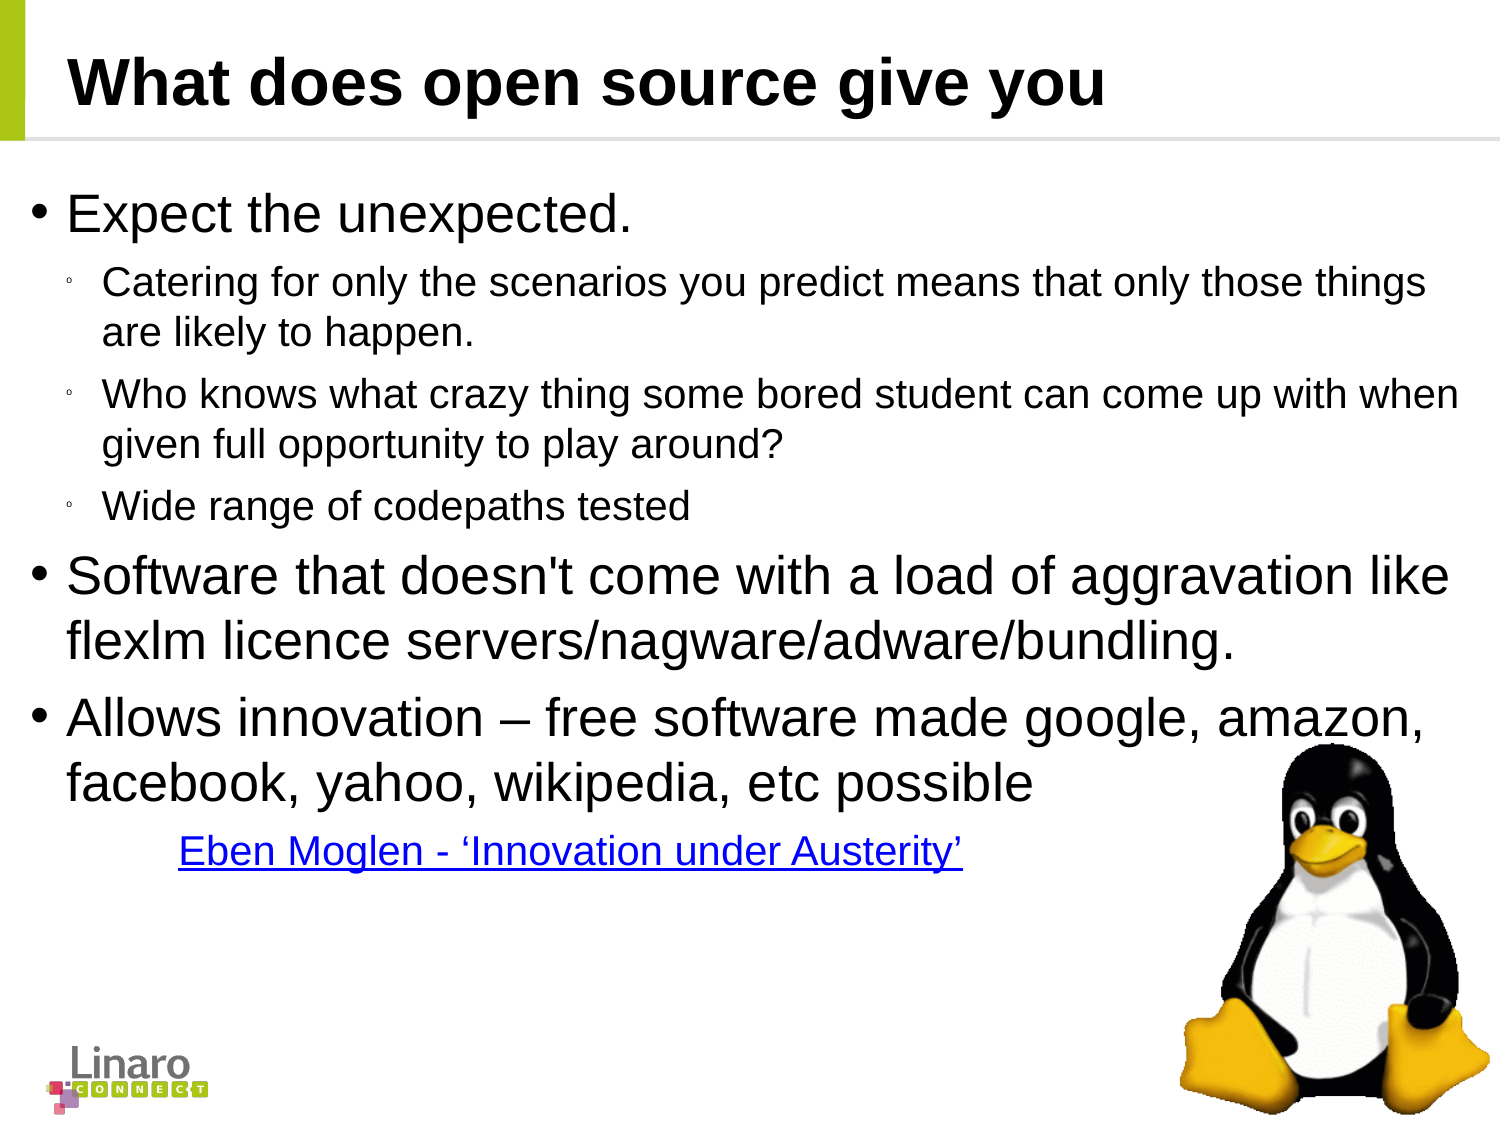

What does open source give you
Expect the unexpected.
Catering for only the scenarios you predict means that only those things are likely to happen.
Who knows what crazy thing some bored student can come up with when given full opportunity to play around?
Wide range of codepaths tested
Software that doesn't come with a load of aggravation like flexlm licence servers/nagware/adware/bundling.
Allows innovation – free software made google, amazon, facebook, yahoo, wikipedia, etc possible
		Eben Moglen - ‘Innovation under Austerity’